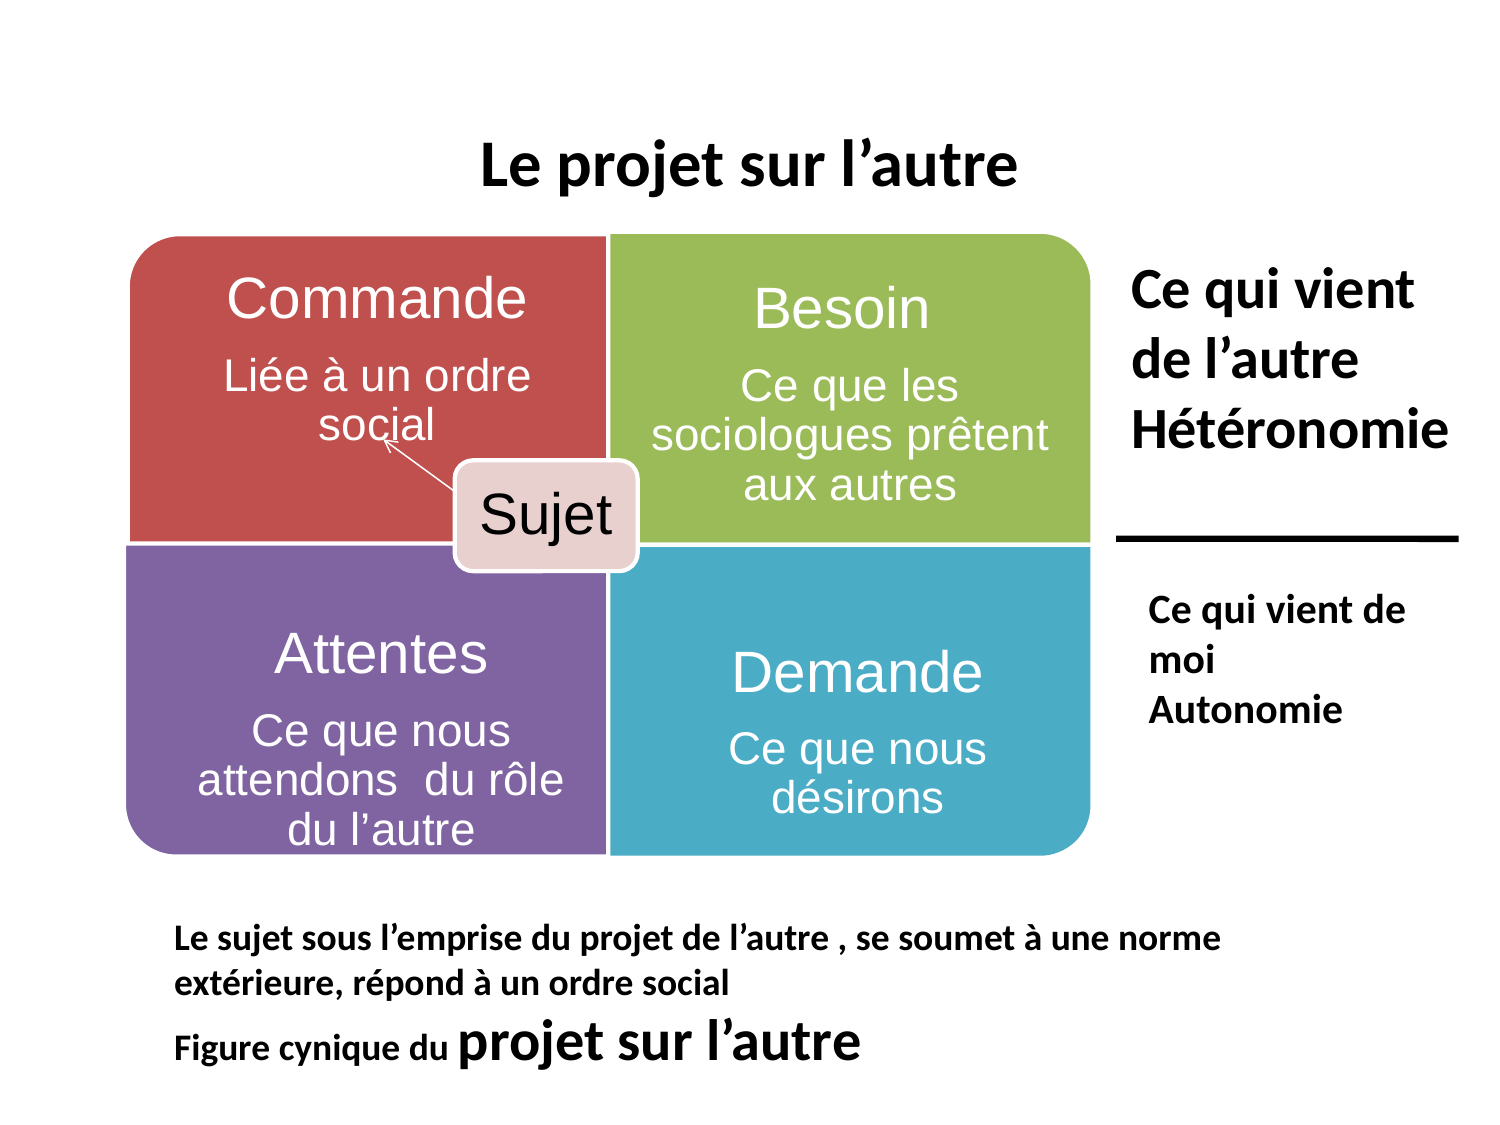

# Le projet sur l’autre
Commande
Liée à un ordre social
Besoin
Ce que les sociologues prêtent aux autres
Demande
Ce que nous désirons
Sujet
Attentes
Ce que nous attendons du rôle du l’autre
Ce qui vient de l’autre Hétéronomie
Ce qui vient de moi
Autonomie
Le sujet sous l’emprise du projet de l’autre , se soumet à une norme extérieure, répond à un ordre social
Figure cynique du projet sur l’autre